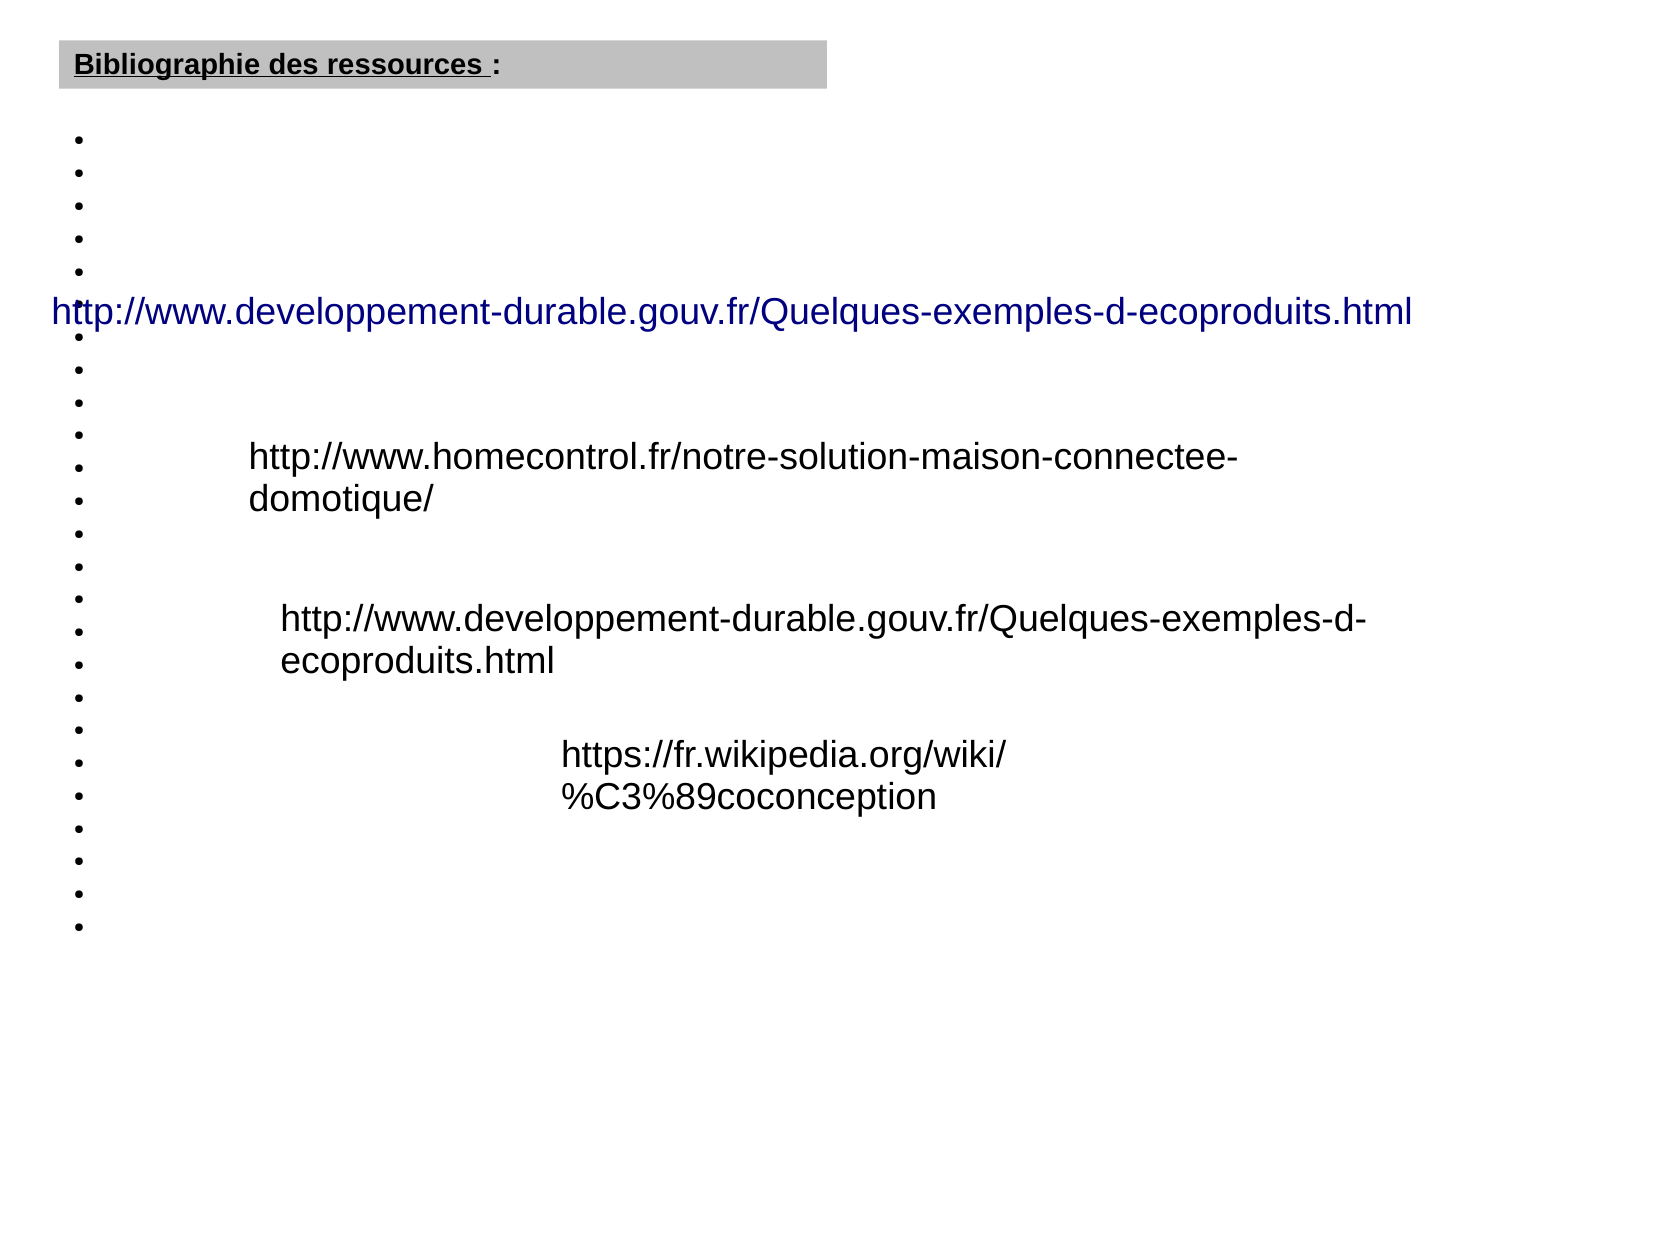

Bibliographie des ressources :
http://www.developpement-durable.gouv.fr/Quelques-exemples-d-ecoproduits.html
http://www.homecontrol.fr/notre-solution-maison-connectee-domotique/
http://www.developpement-durable.gouv.fr/Quelques-exemples-d-ecoproduits.html
https://fr.wikipedia.org/wiki/%C3%89coconception